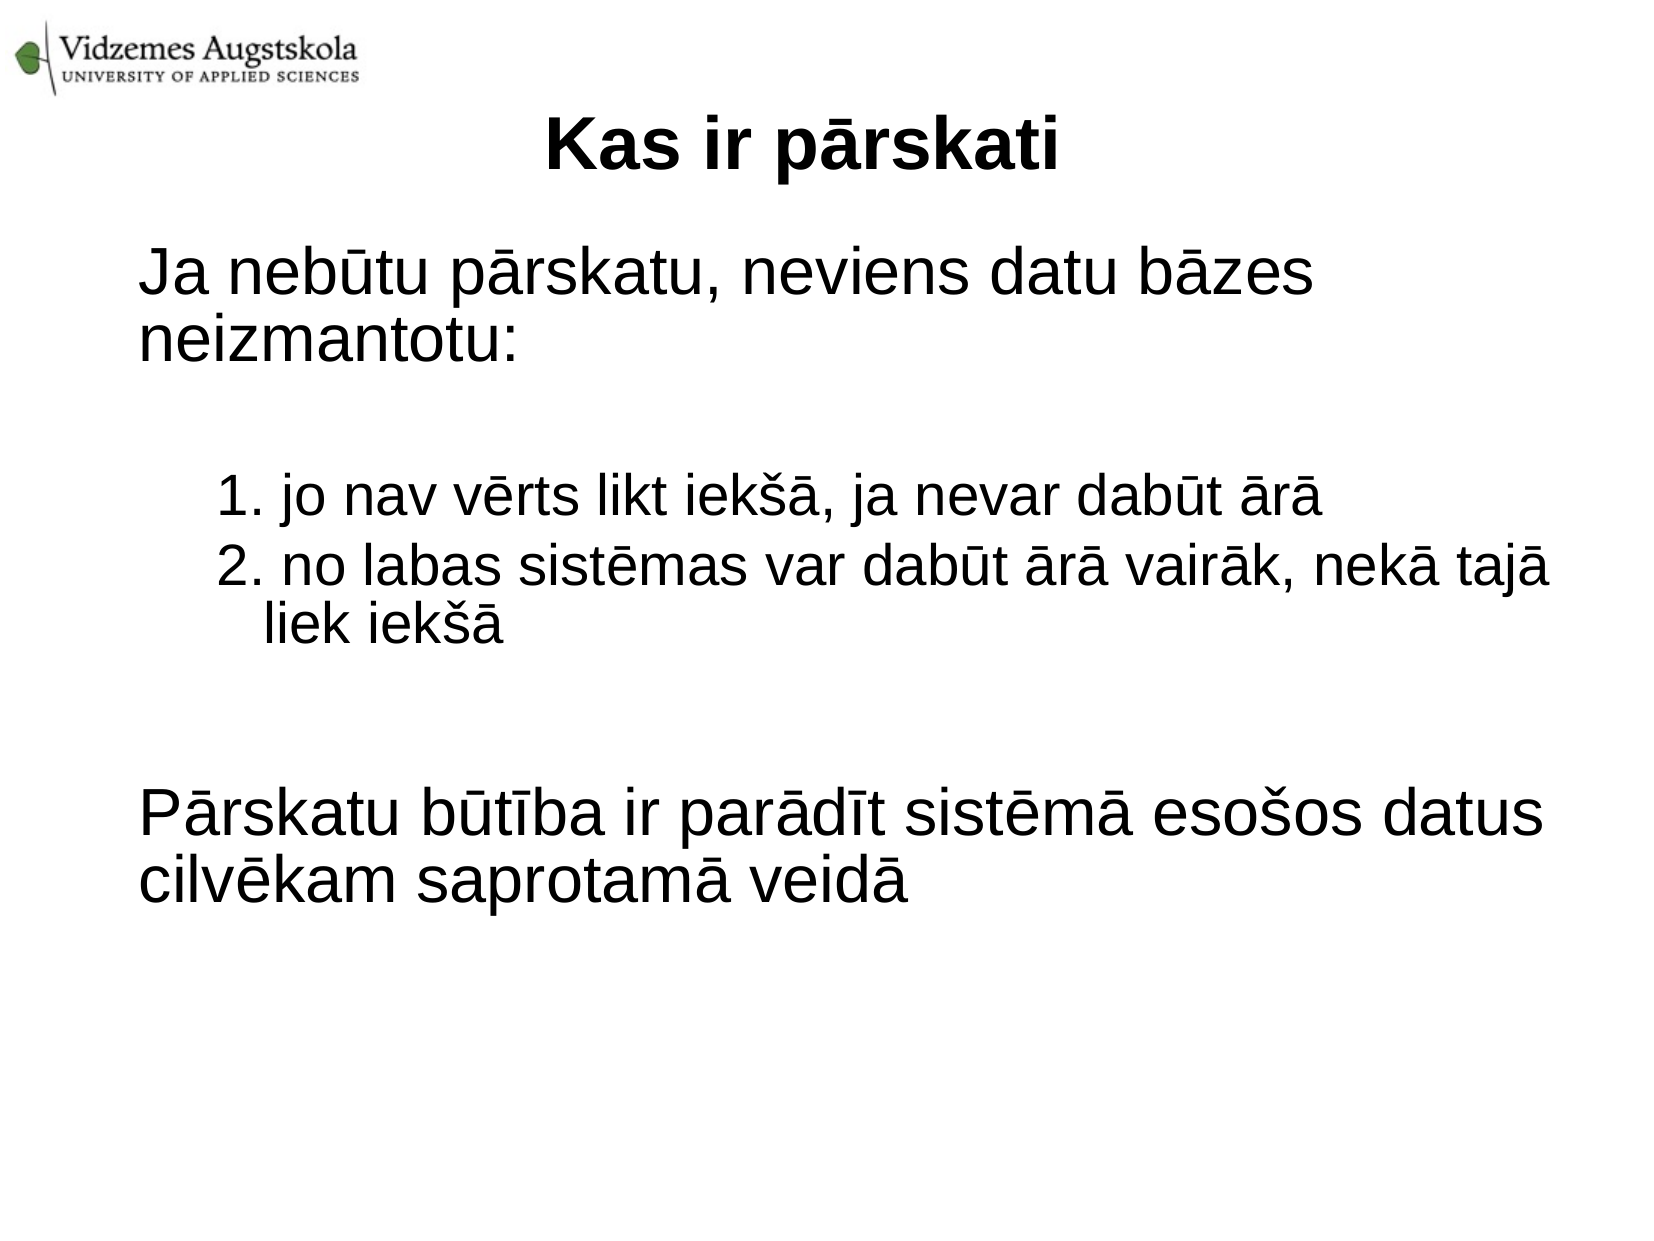

# Kas ir pārskati
Ja nebūtu pārskatu, neviens datu bāzes neizmantotu:
 jo nav vērts likt iekšā, ja nevar dabūt ārā
 no labas sistēmas var dabūt ārā vairāk, nekā tajā liek iekšā
Pārskatu būtība ir parādīt sistēmā esošos datus cilvēkam saprotamā veidā